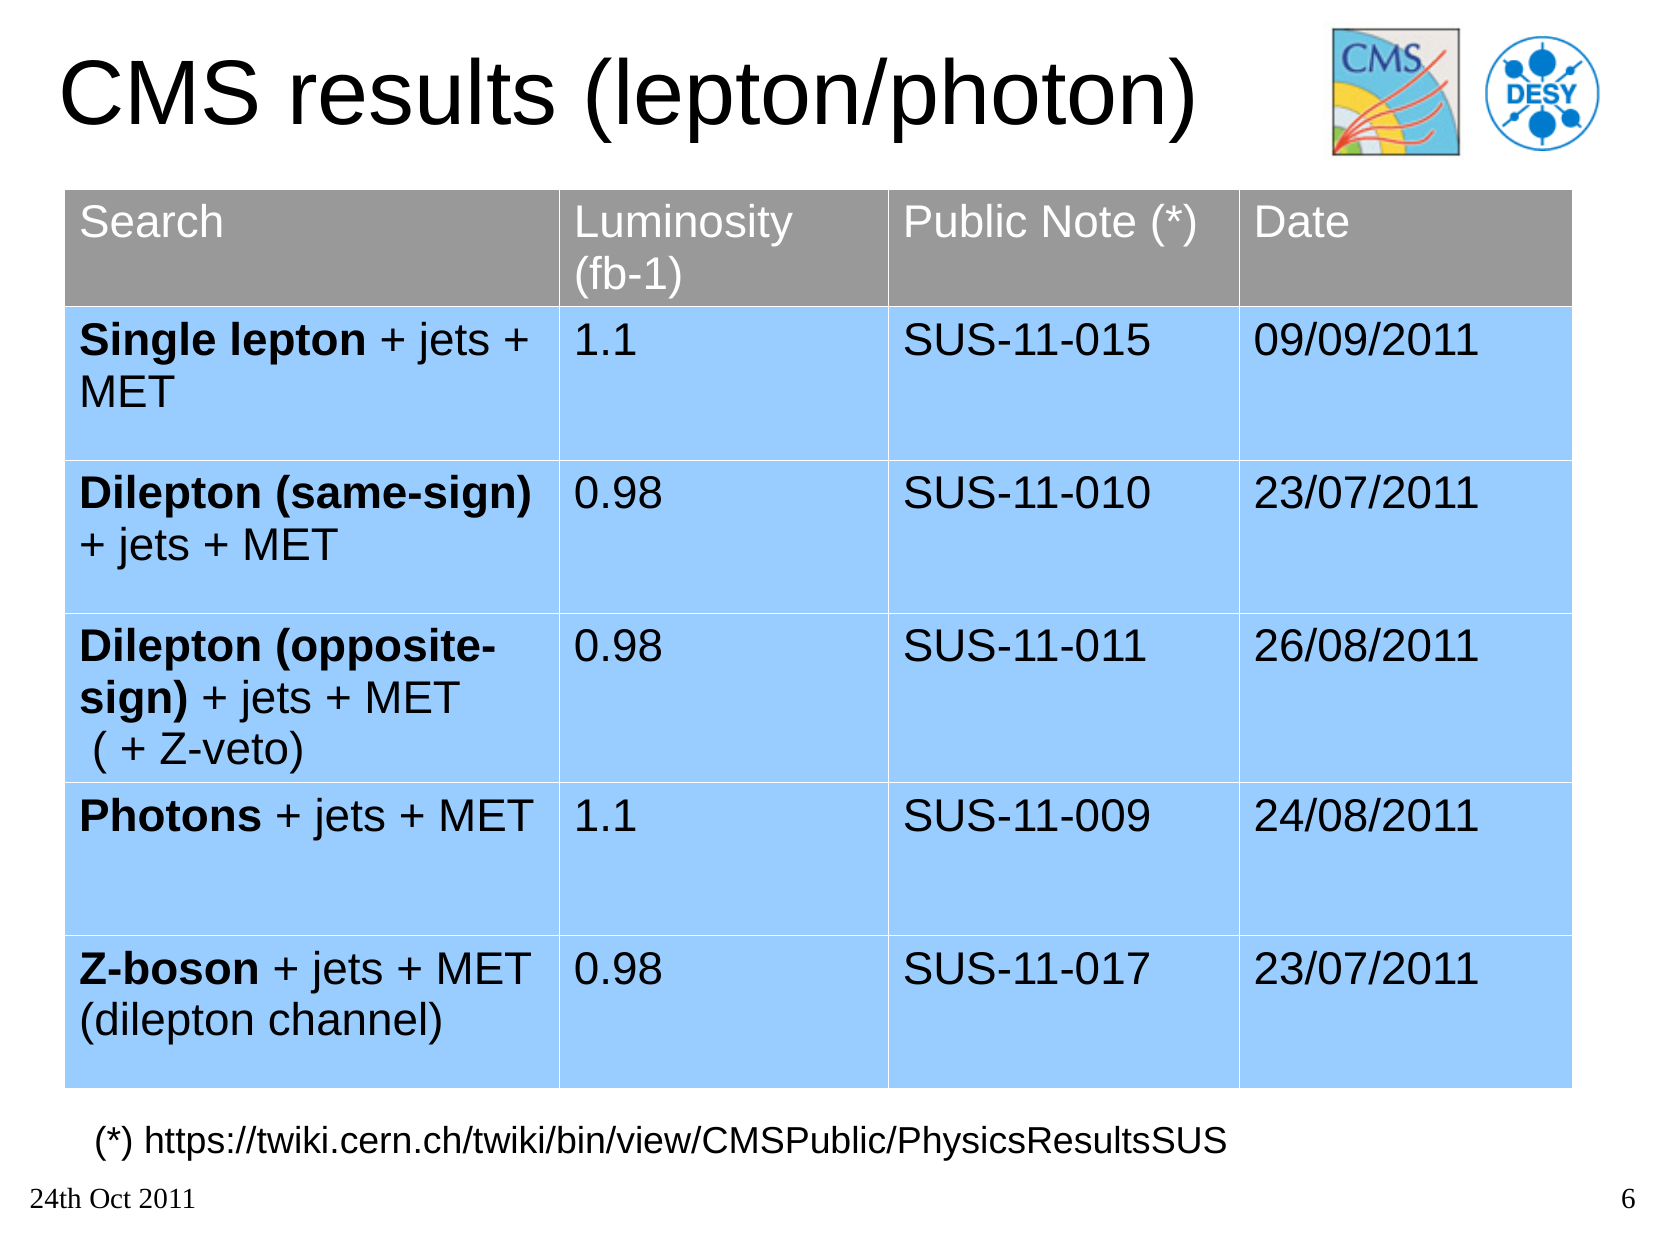

# CMS results (lepton/photon)
| Search | Luminosity (fb-1) | Public Note (\*) | Date |
| --- | --- | --- | --- |
| Single lepton + jets + MET | 1.1 | SUS-11-015 | 09/09/2011 |
| Dilepton (same-sign) + jets + MET | 0.98 | SUS-11-010 | 23/07/2011 |
| Dilepton (opposite-sign) + jets + MET ( + Z-veto) | 0.98 | SUS-11-011 | 26/08/2011 |
| Photons + jets + MET | 1.1 | SUS-11-009 | 24/08/2011 |
| Z-boson + jets + MET (dilepton channel) | 0.98 | SUS-11-017 | 23/07/2011 |
(*) https://twiki.cern.ch/twiki/bin/view/CMSPublic/PhysicsResultsSUS
24th Oct 2011
6